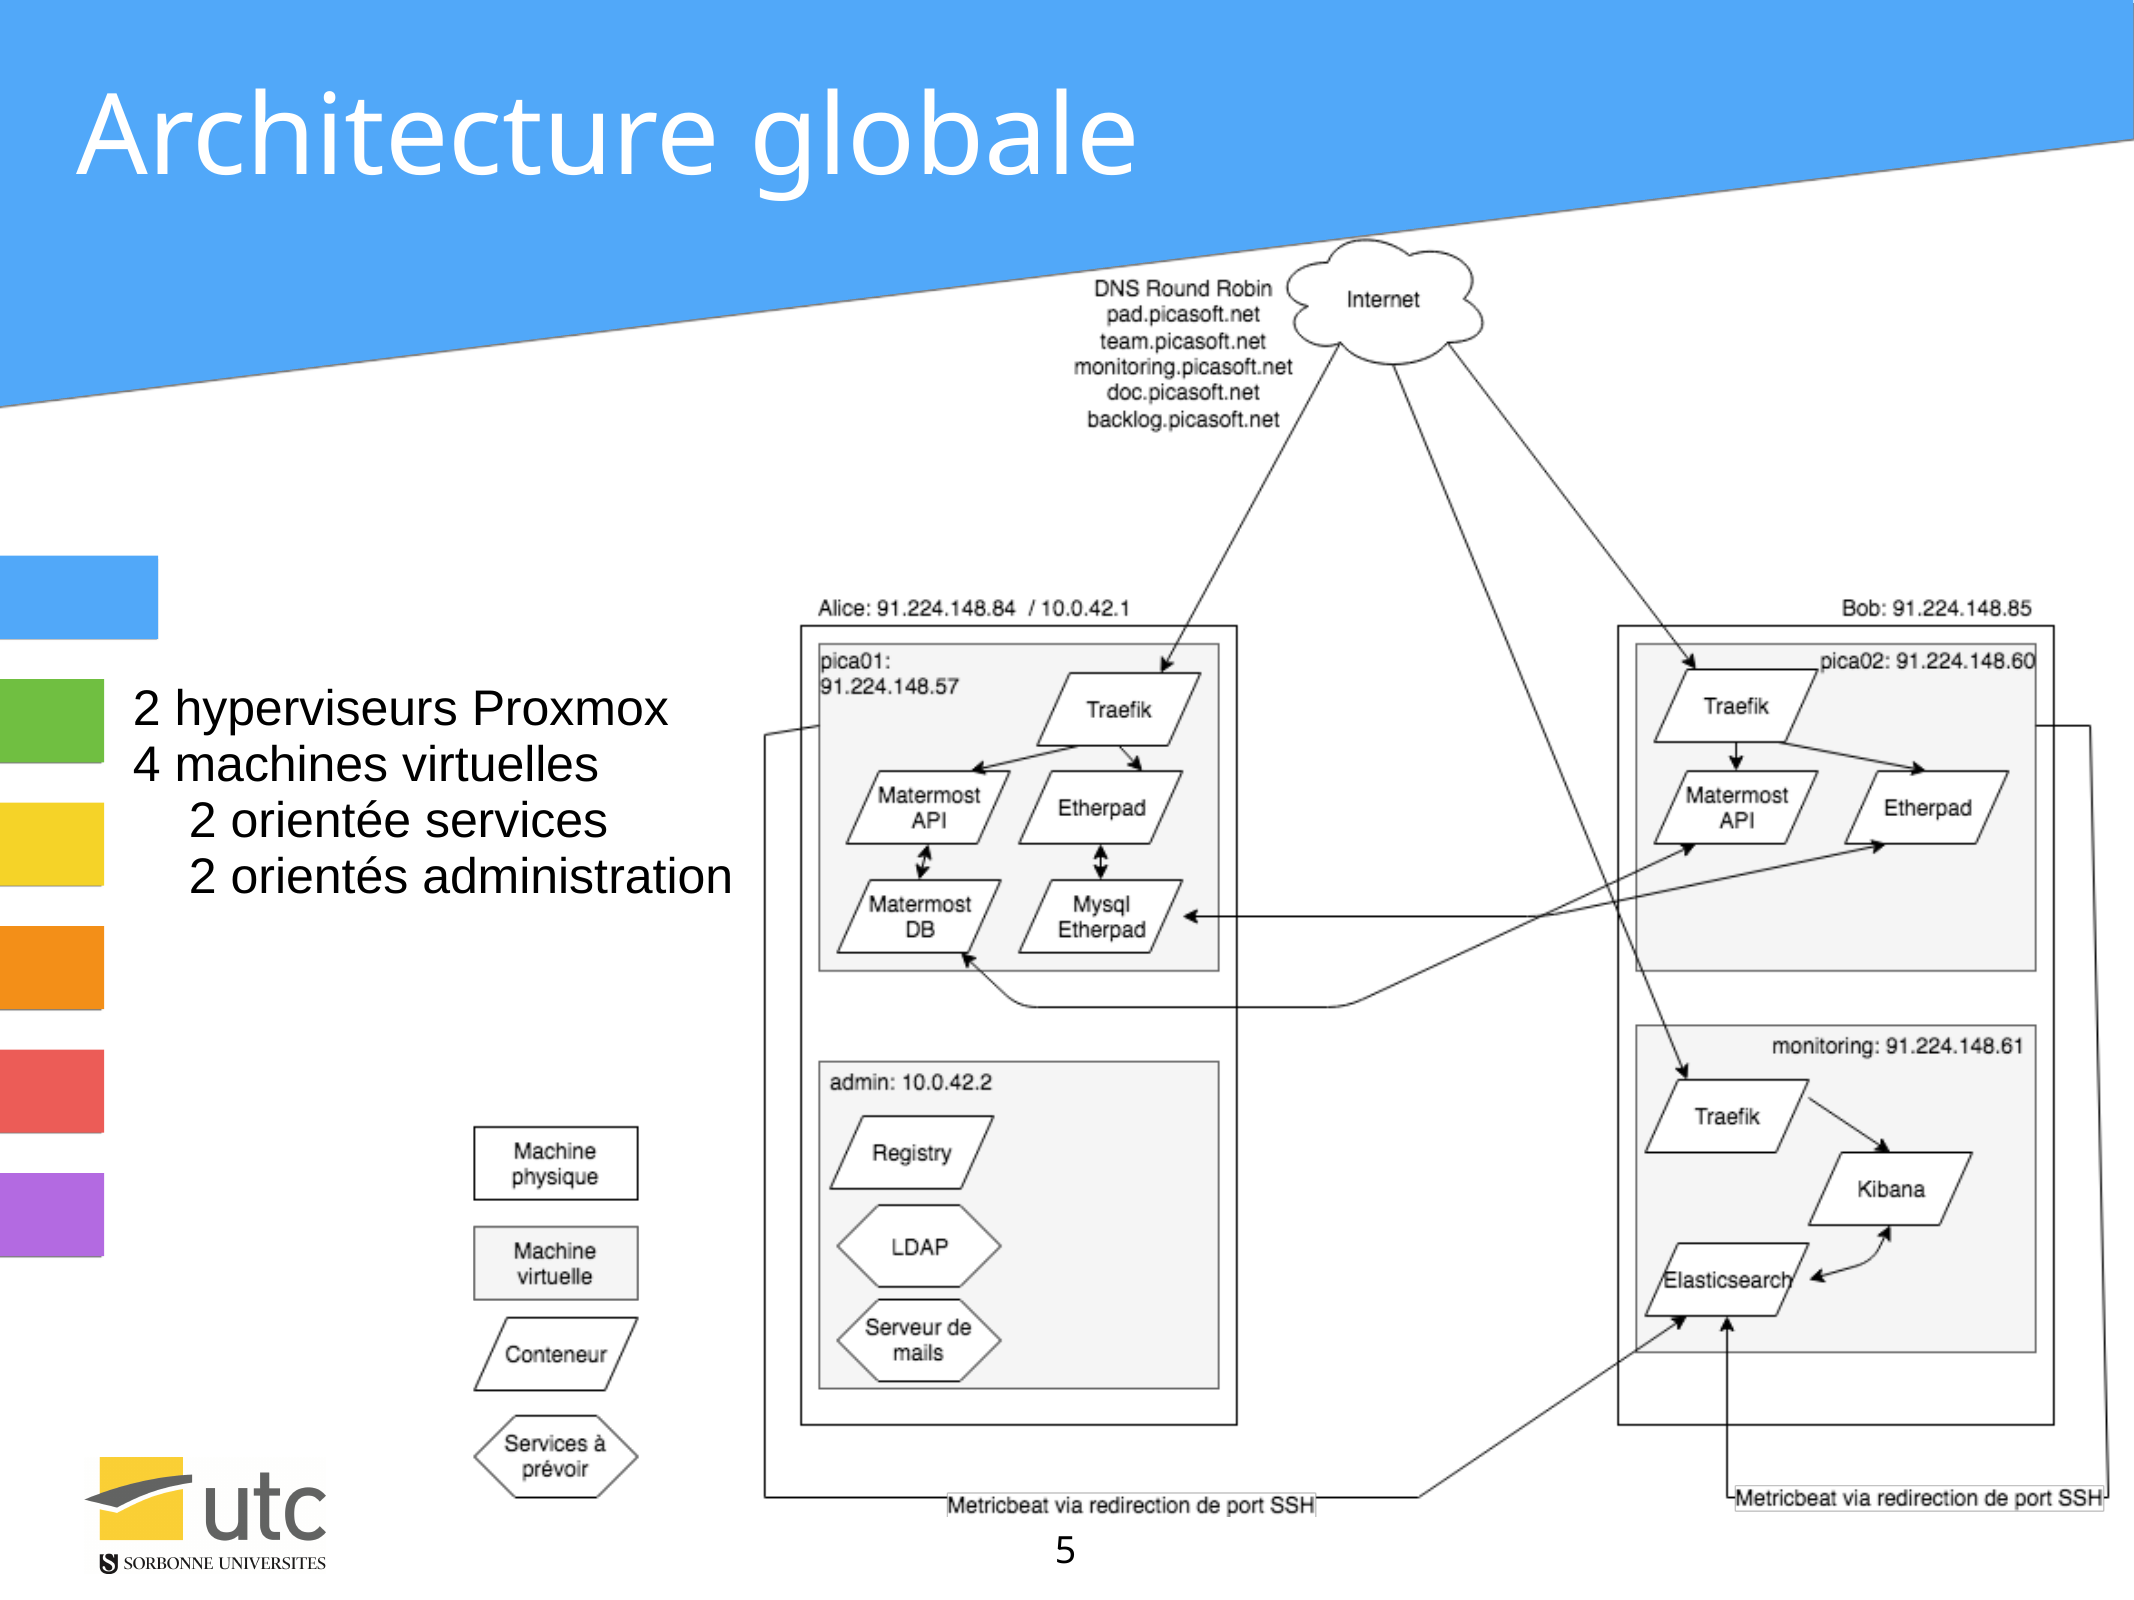

# Architecture globale
2 hyperviseurs Proxmox
4 machines virtuelles
 2 orientée services
 2 orientés administration